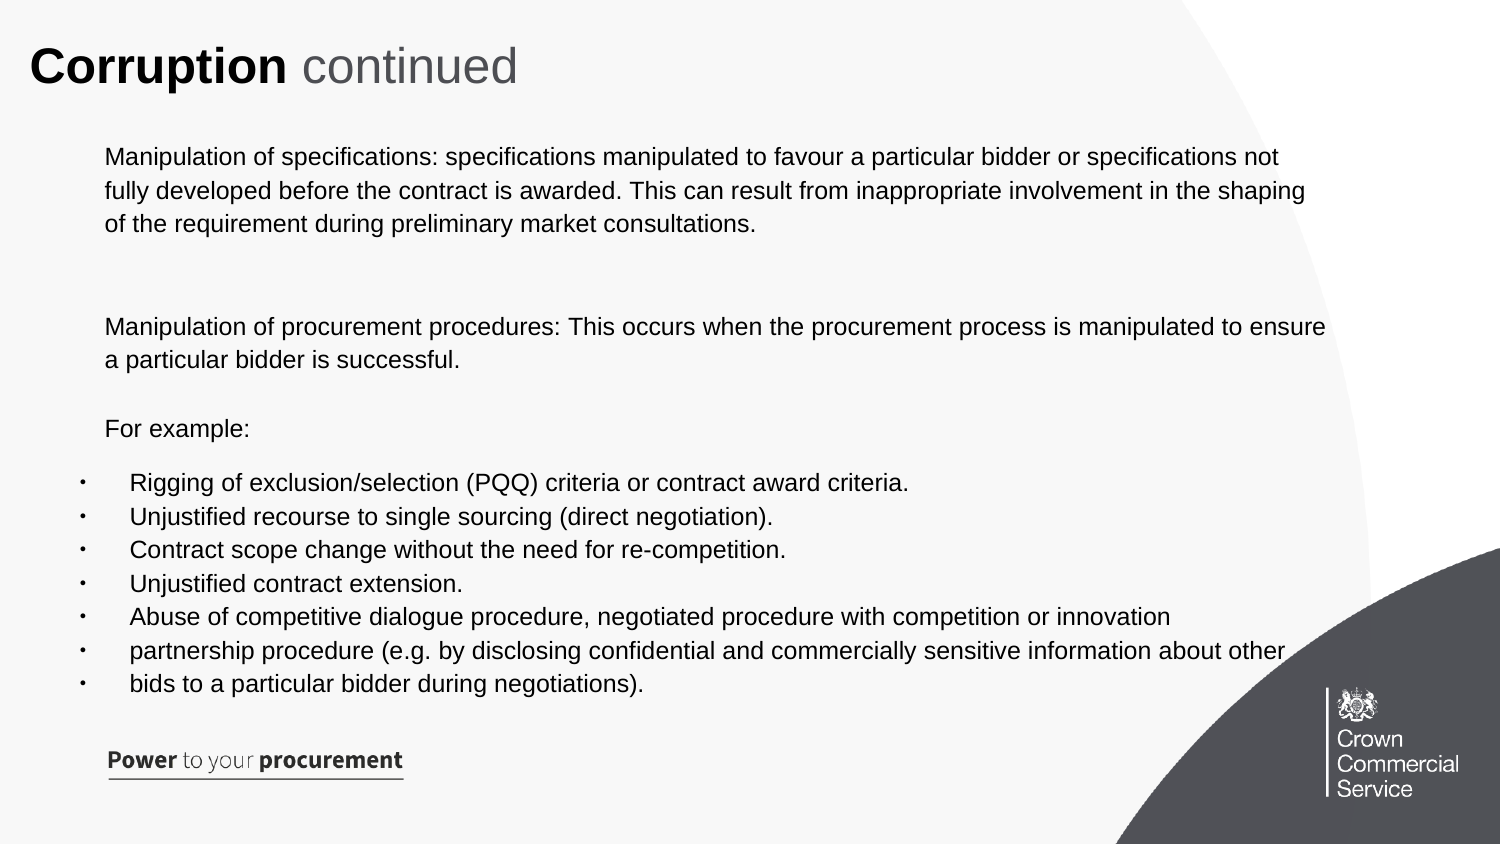

Corruption continued
Manipulation of specifications: specifications manipulated to favour a particular bidder or specifications not fully developed before the contract is awarded. This can result from inappropriate involvement in the shaping of the requirement during preliminary market consultations.
Manipulation of procurement procedures: This occurs when the procurement process is manipulated to ensure a particular bidder is successful.
For example:
Rigging of exclusion/selection (PQQ) criteria or contract award criteria.
Unjustified recourse to single sourcing (direct negotiation).
Contract scope change without the need for re-competition.
Unjustified contract extension.
Abuse of competitive dialogue procedure, negotiated procedure with competition or innovation
partnership procedure (e.g. by disclosing confidential and commercially sensitive information about other
bids to a particular bidder during negotiations).